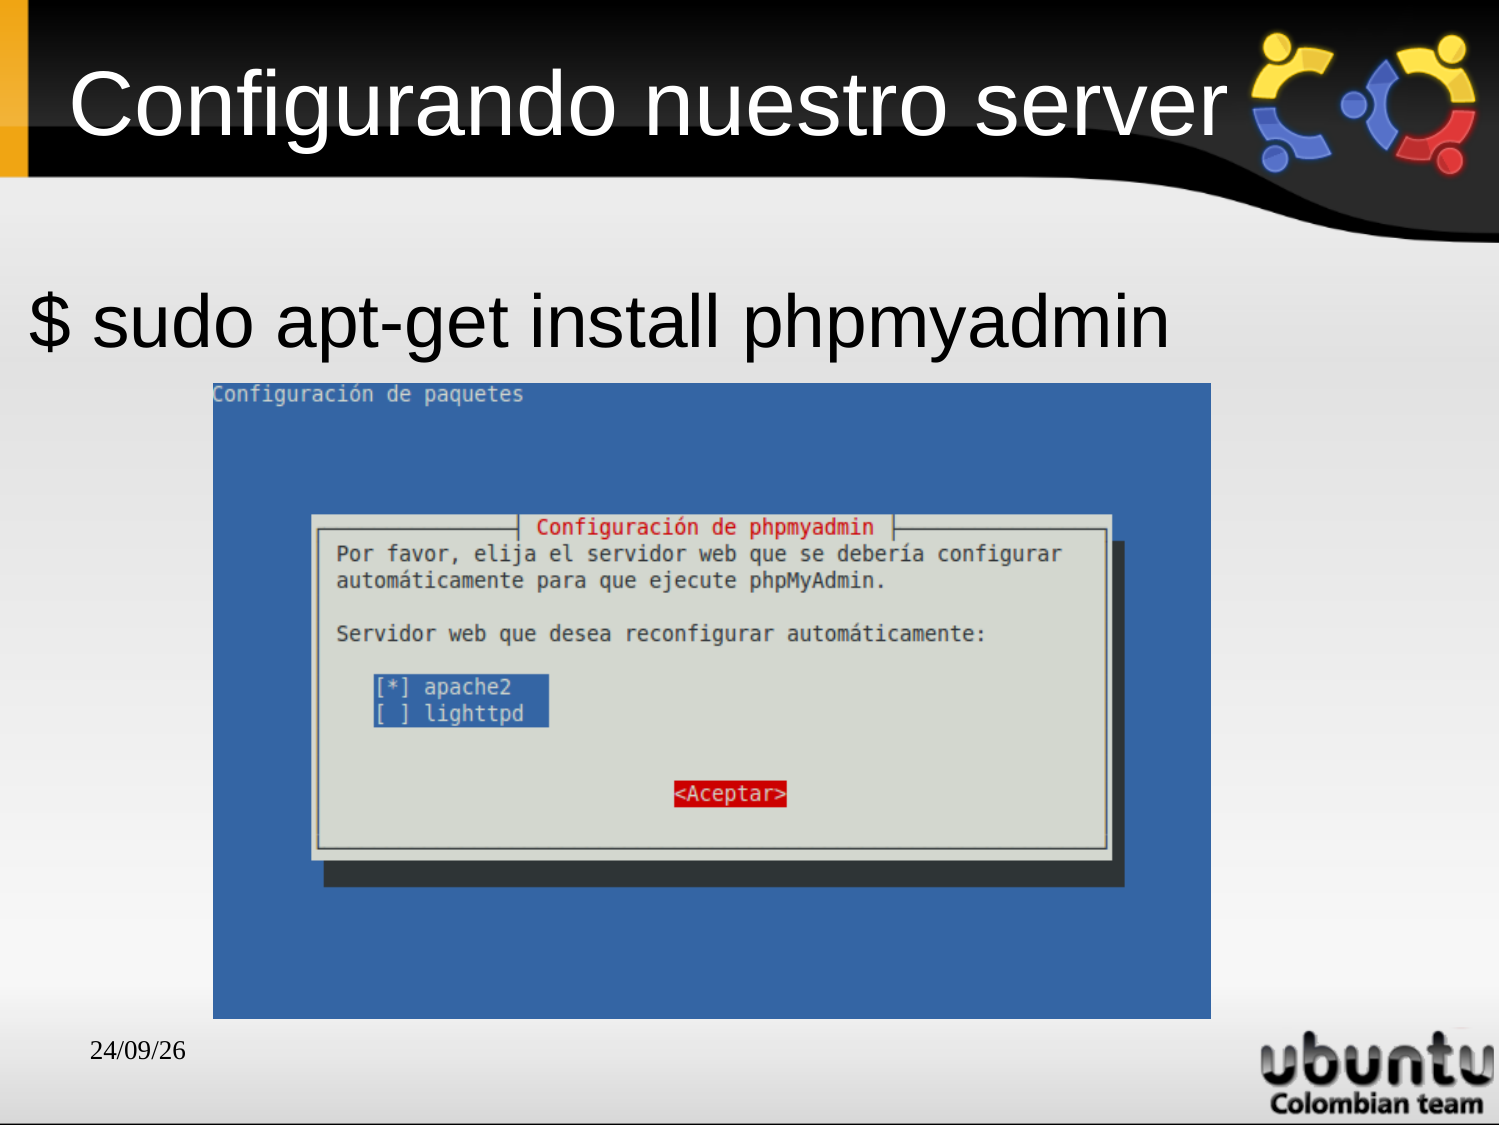

Configurando nuestro server
# $ sudo apt-get install phpmyadmin